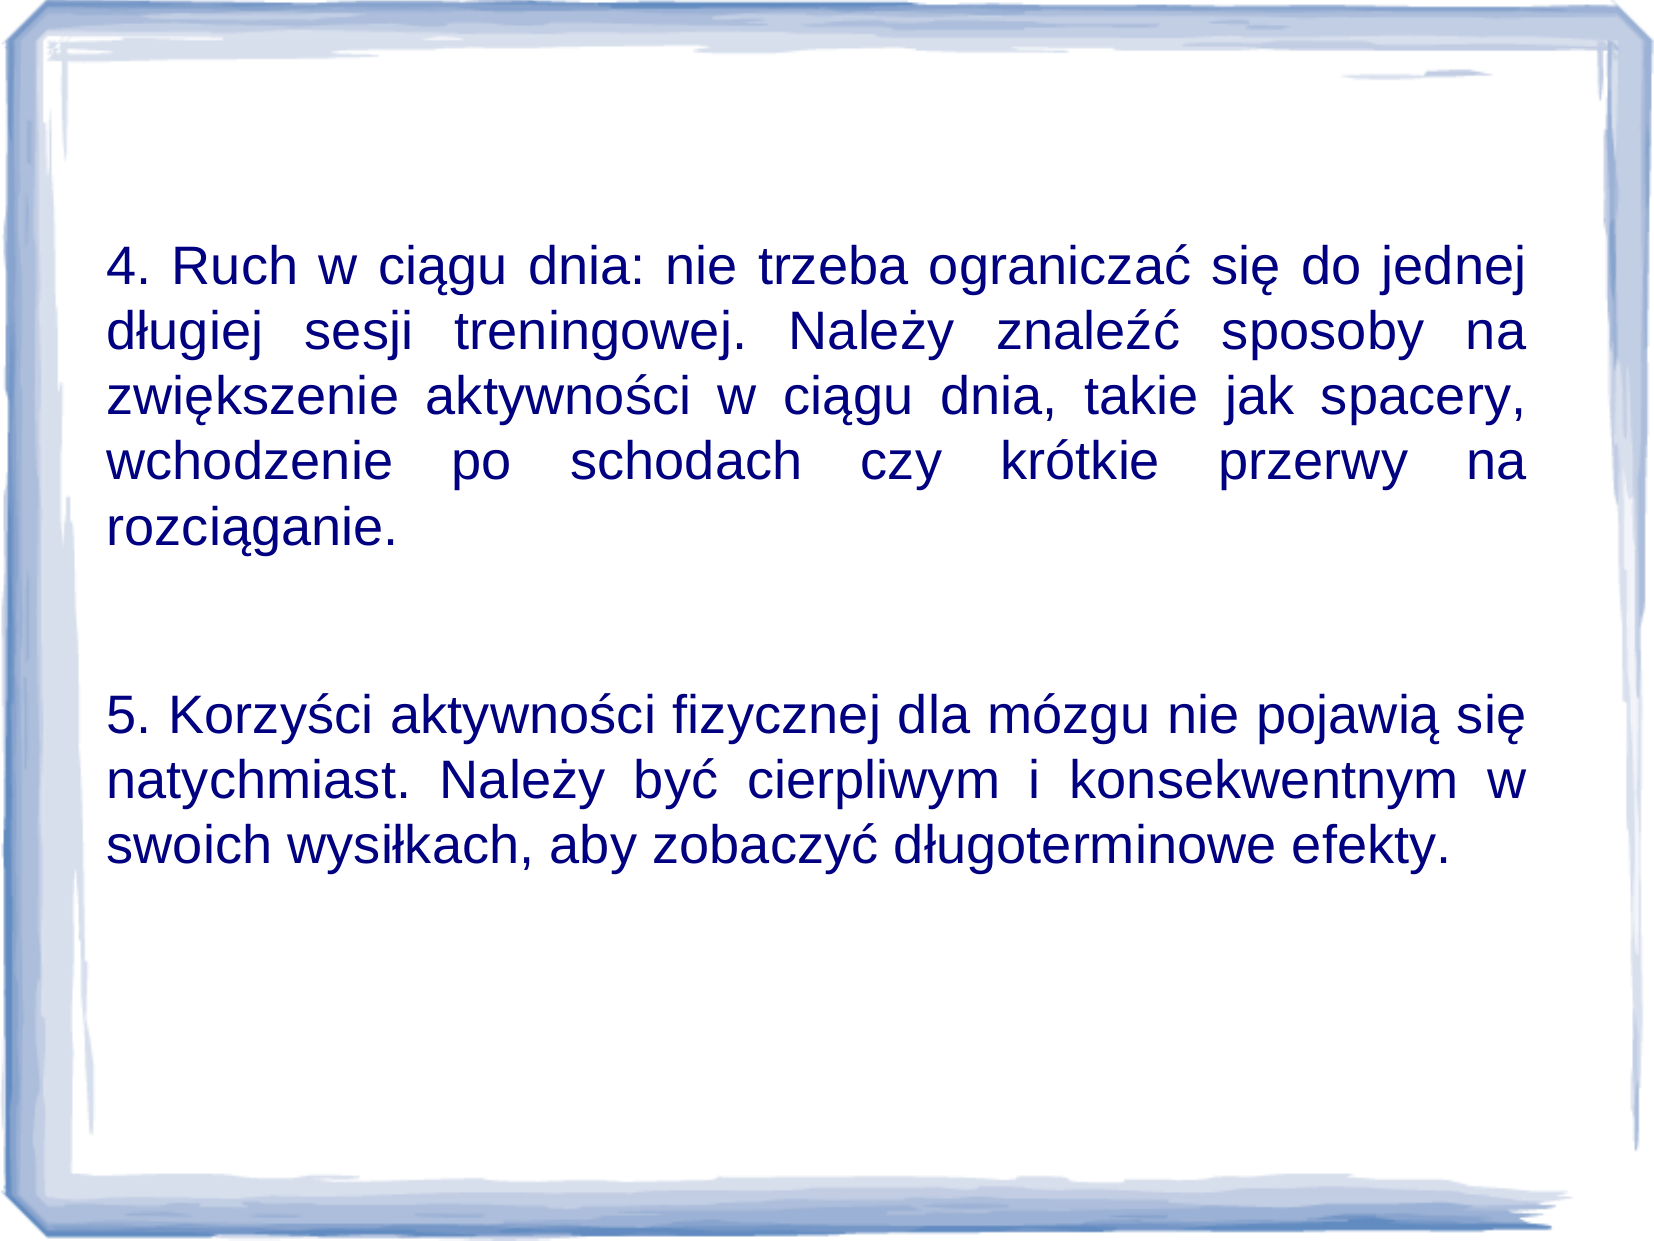

# 4. Ruch w ciągu dnia: nie trzeba ograniczać się do jednej długiej sesji treningowej. Należy znaleźć sposoby na zwiększenie aktywności w ciągu dnia, takie jak spacery, wchodzenie po schodach czy krótkie przerwy na rozciąganie.
5. Korzyści aktywności fizycznej dla mózgu nie pojawią się natychmiast. Należy być cierpliwym i konsekwentnym w swoich wysiłkach, aby zobaczyć długoterminowe efekty.